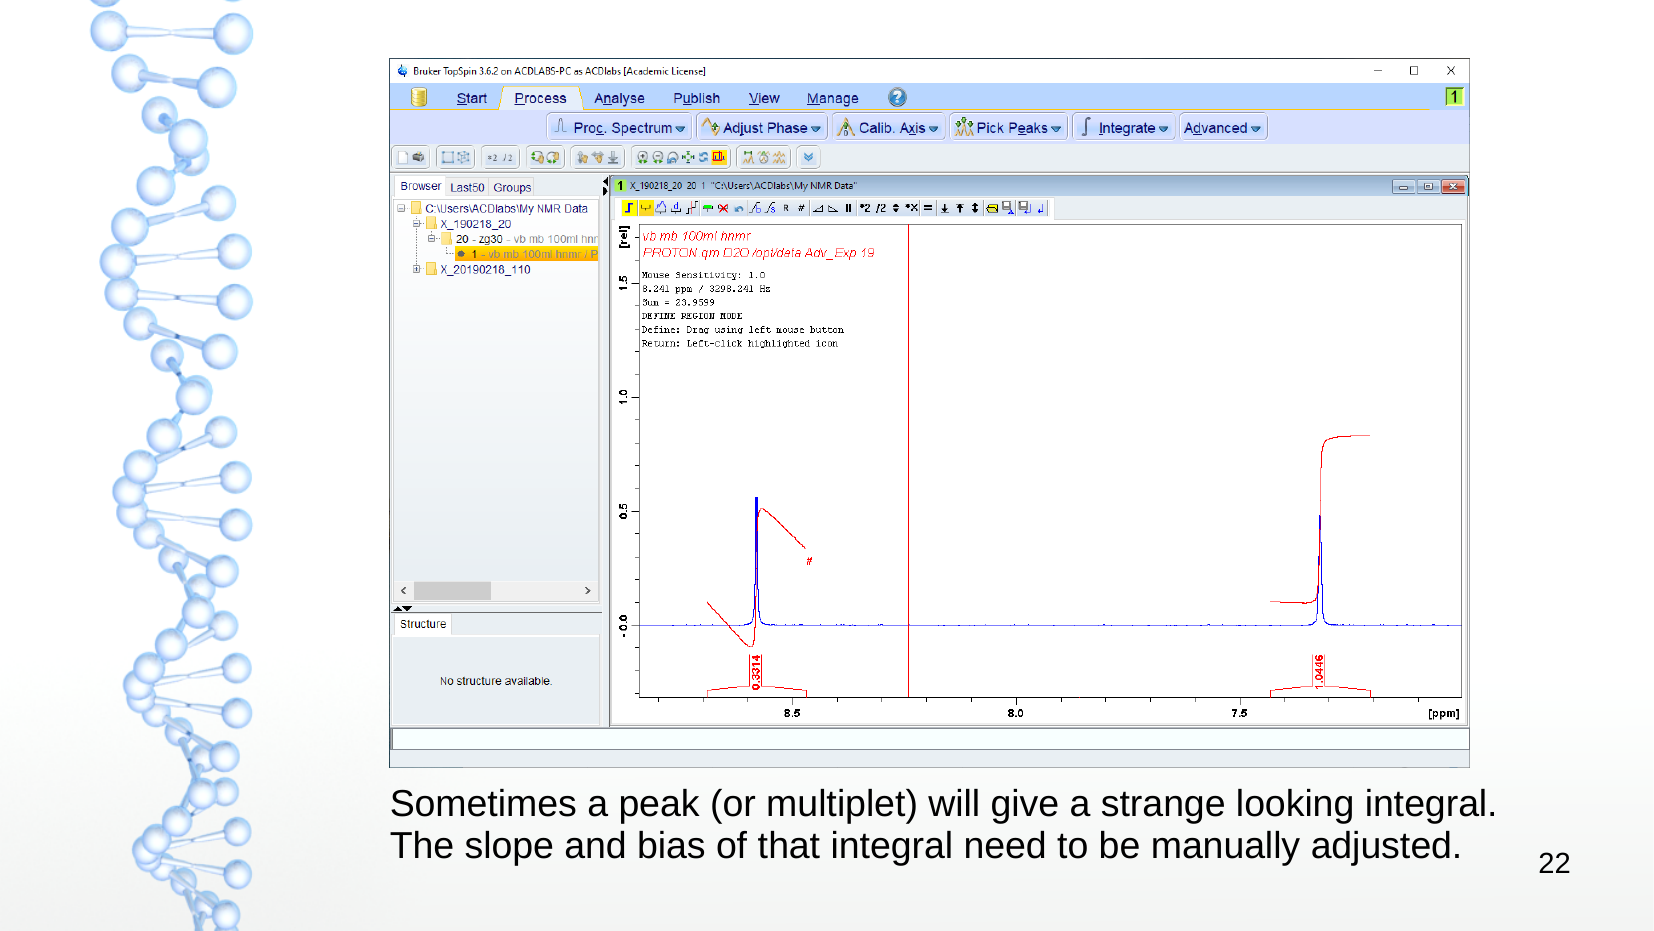

Sometimes a peak (or multiplet) will give a strange looking integral.
The slope and bias of that integral need to be manually adjusted.
22